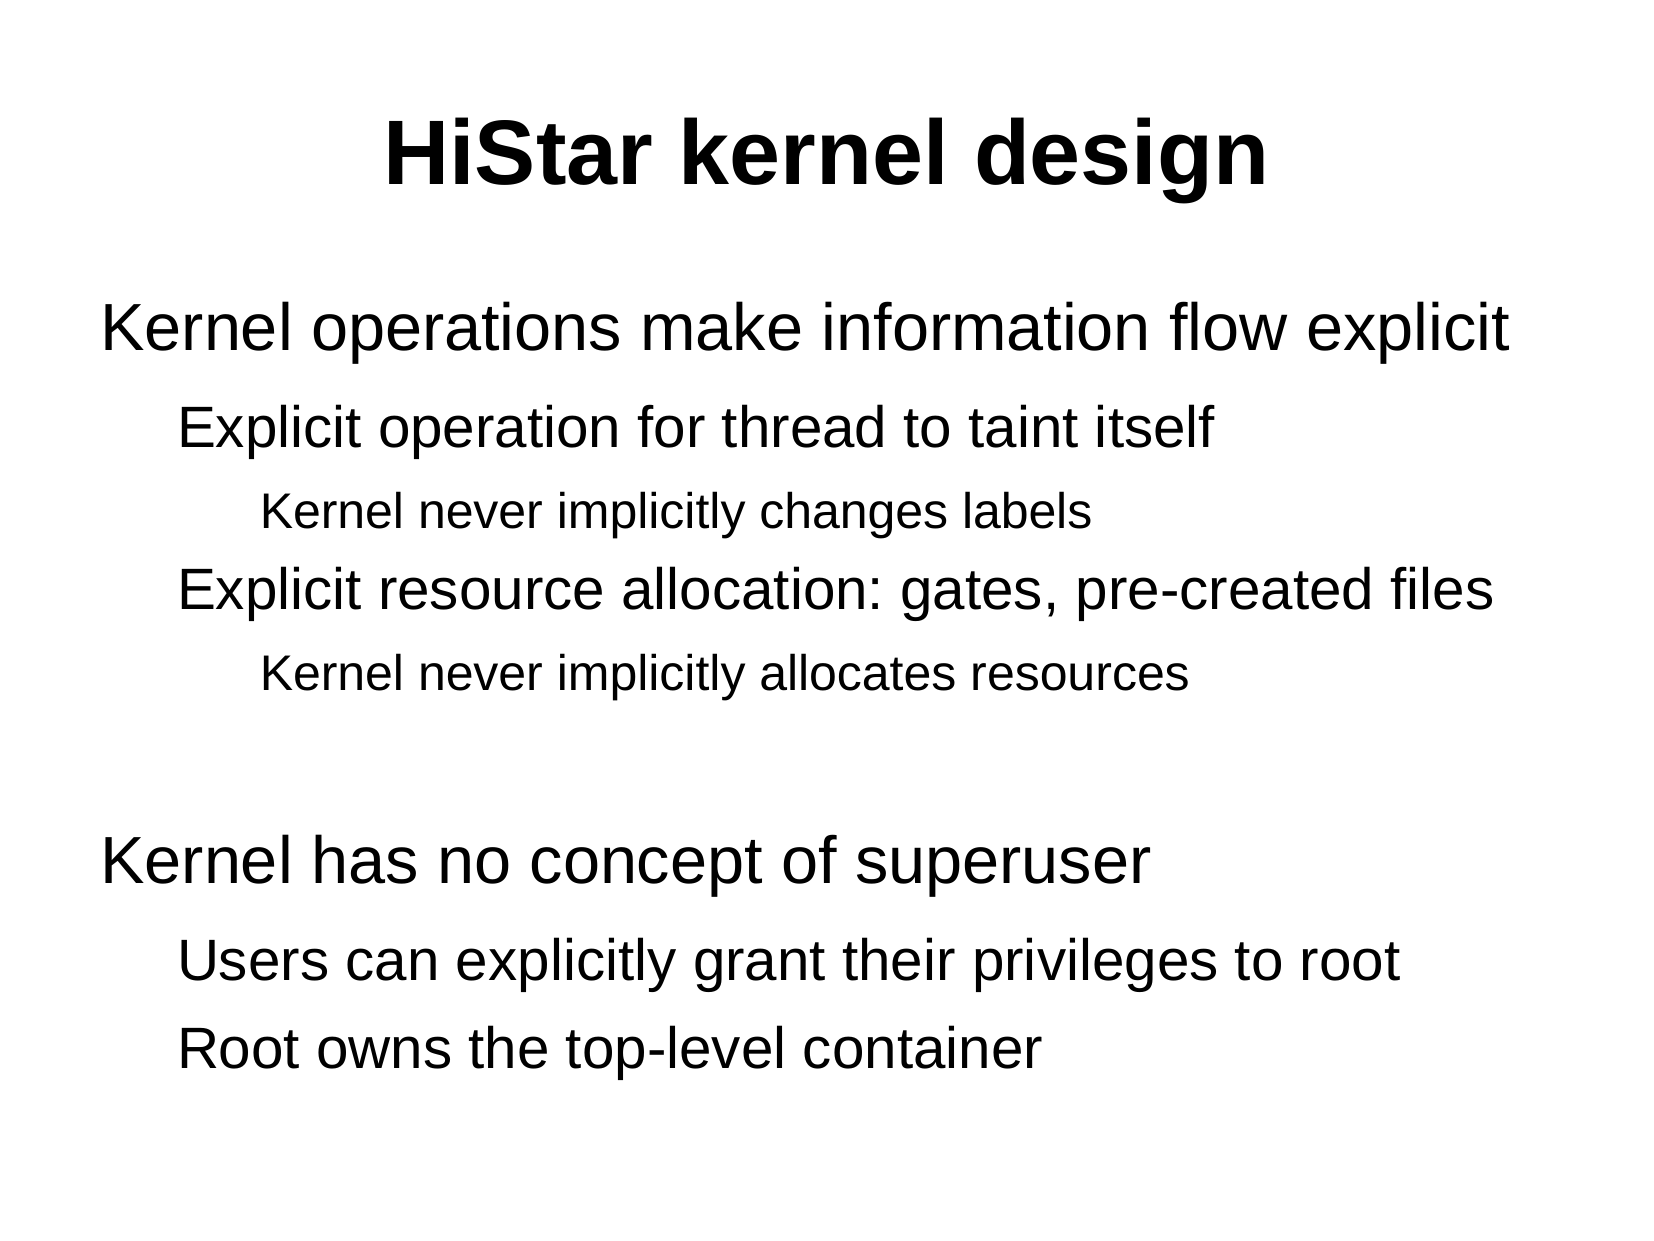

# HiStar kernel design
Kernel operations make information flow explicit
Explicit operation for thread to taint itself
Kernel never implicitly changes labels
Explicit resource allocation: gates, pre-created files
Kernel never implicitly allocates resources
Kernel has no concept of superuser
Users can explicitly grant their privileges to root
Root owns the top-level container